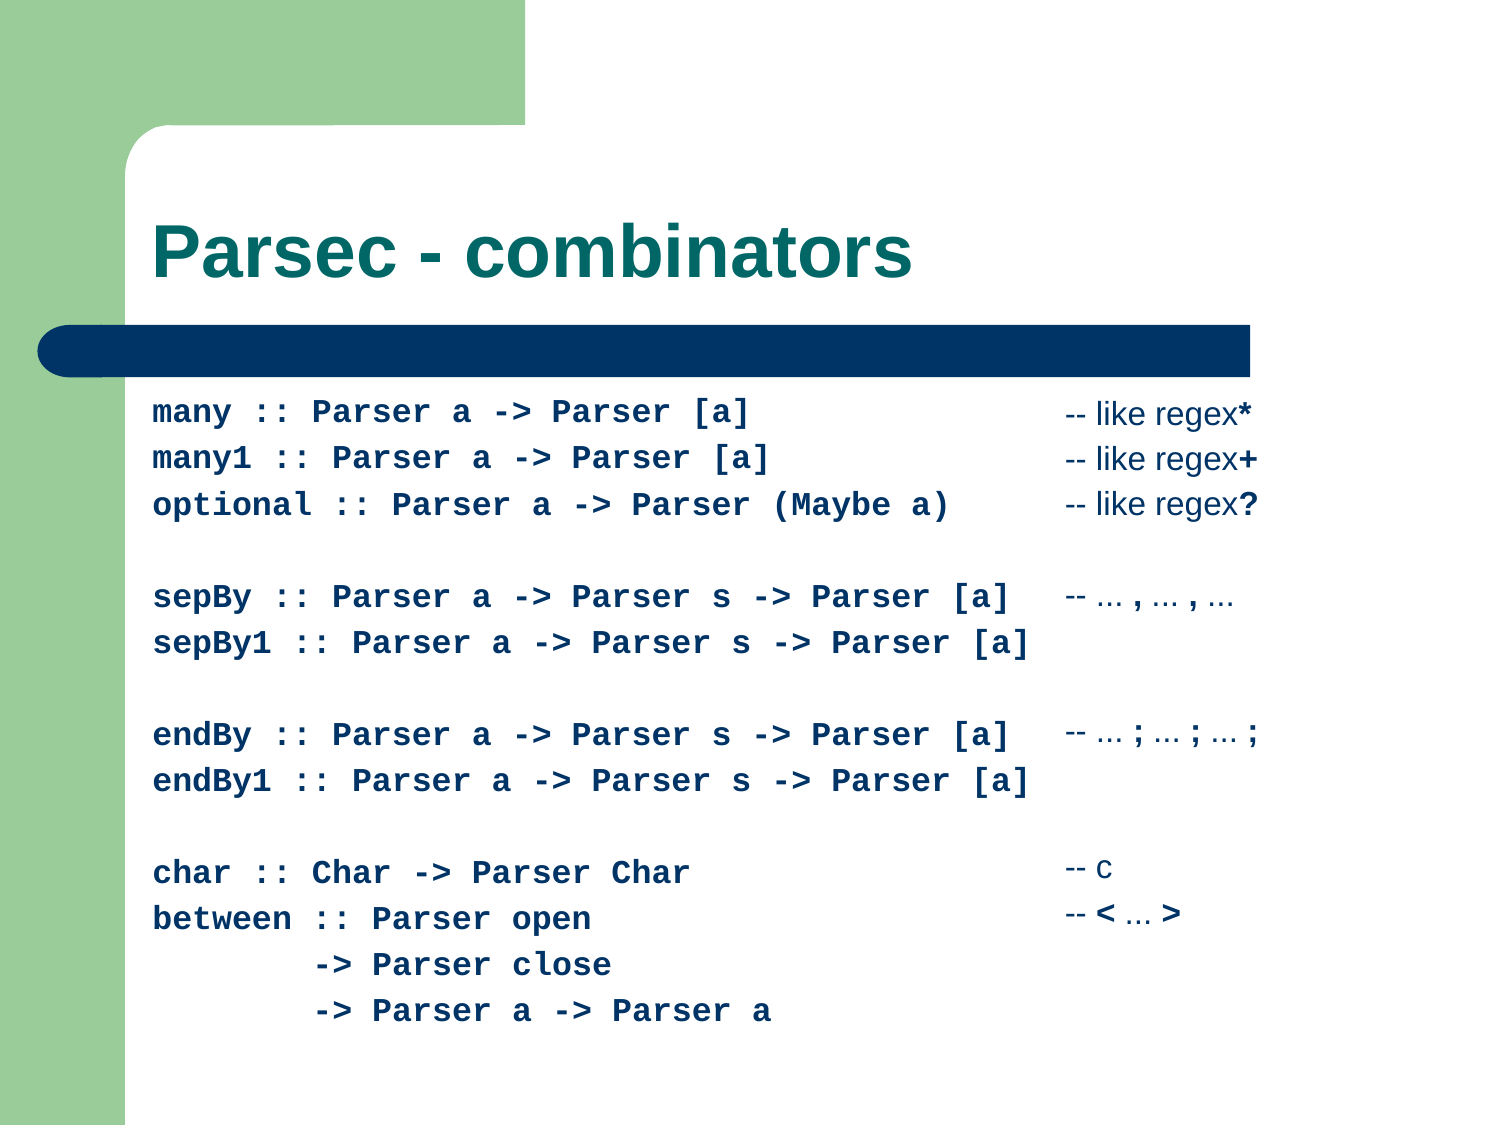

# Parsec - combinators
many :: Parser a -> Parser [a]
many1 :: Parser a -> Parser [a]
optional :: Parser a -> Parser (Maybe a)
sepBy :: Parser a -> Parser s -> Parser [a]
sepBy1 :: Parser a -> Parser s -> Parser [a]
endBy :: Parser a -> Parser s -> Parser [a]
endBy1 :: Parser a -> Parser s -> Parser [a]
char :: Char -> Parser Char
between :: Parser open
 -> Parser close
 -> Parser a -> Parser a
-- like regex*
-- like regex+
-- like regex?
-- ... , ... , ...
-- ... ; ... ; ... ;
-- c
-- < ... >